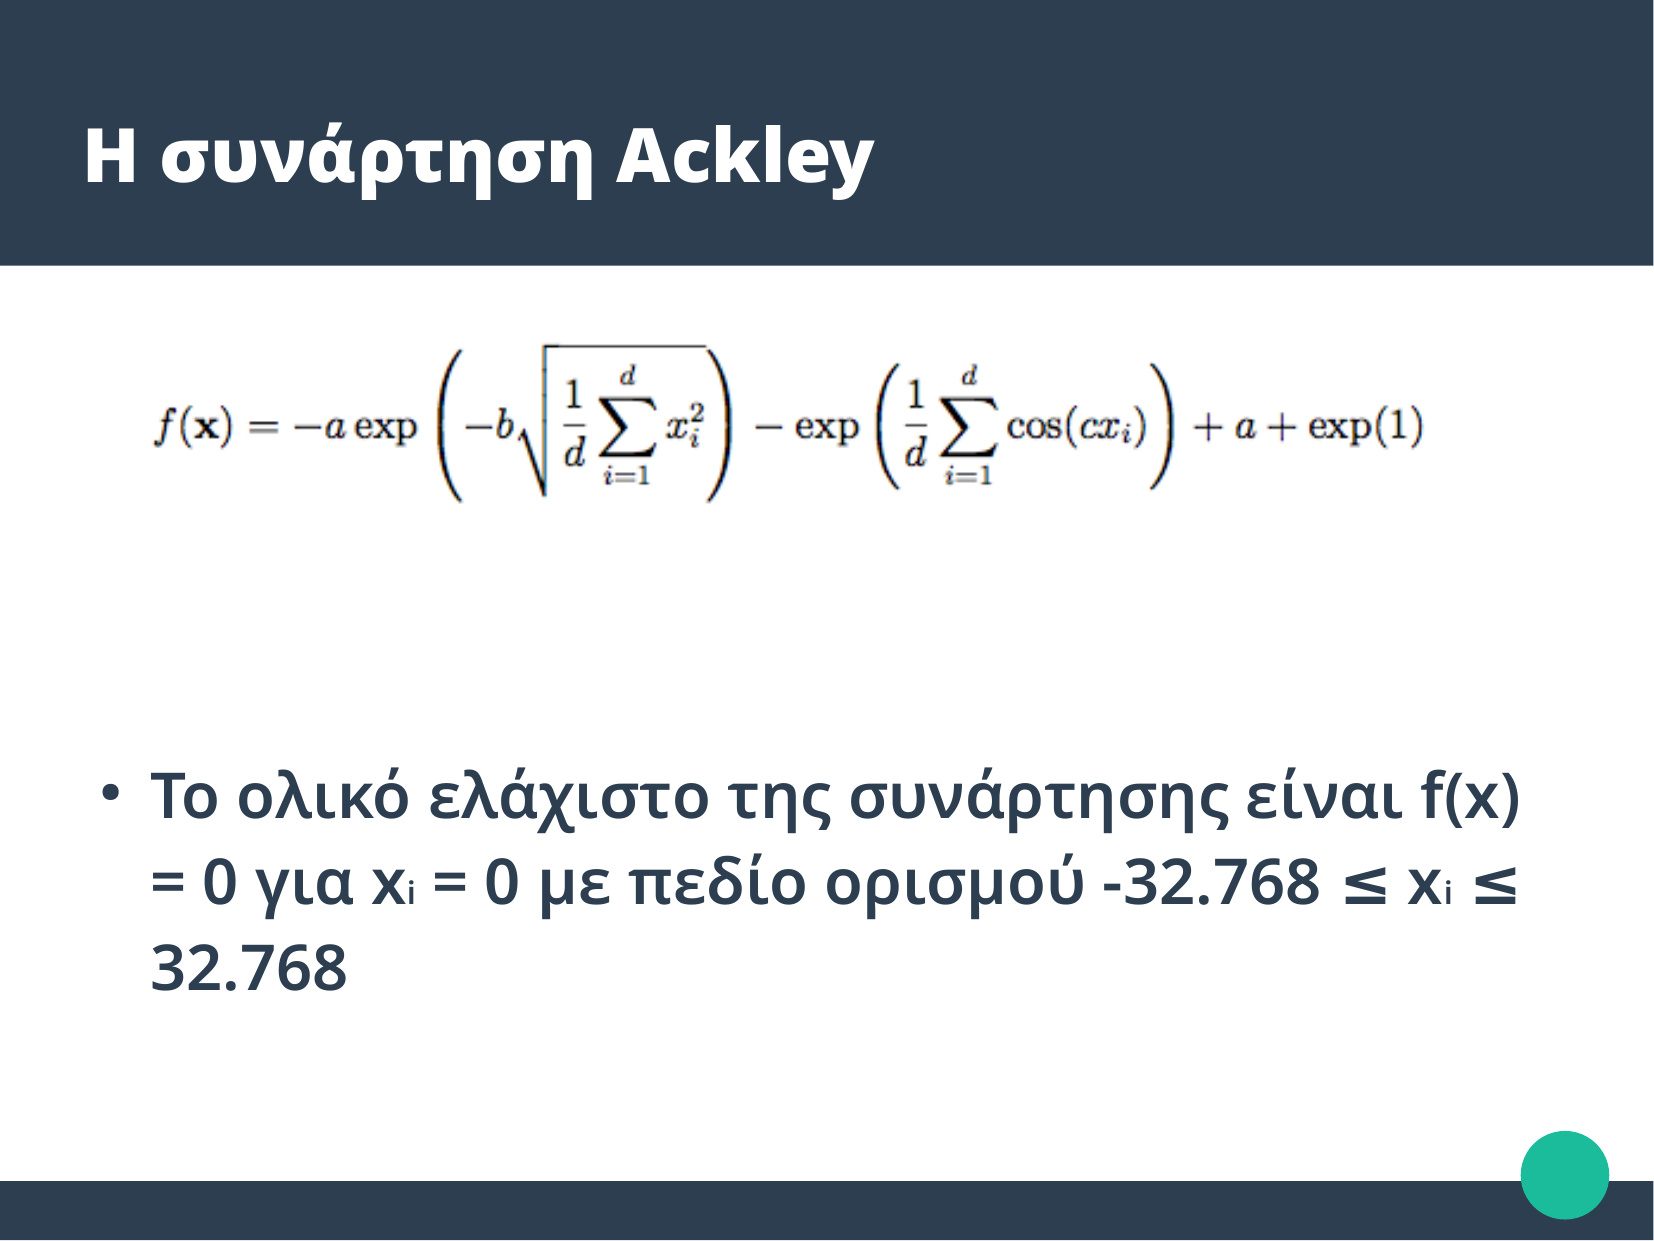

# Η συνάρτηση Ackley
Το ολικό ελάχιστο της συνάρτησης είναι f(x) = 0 για xi = 0 με πεδίο ορισμού -32.768 ≤ xi ≤ 32.768